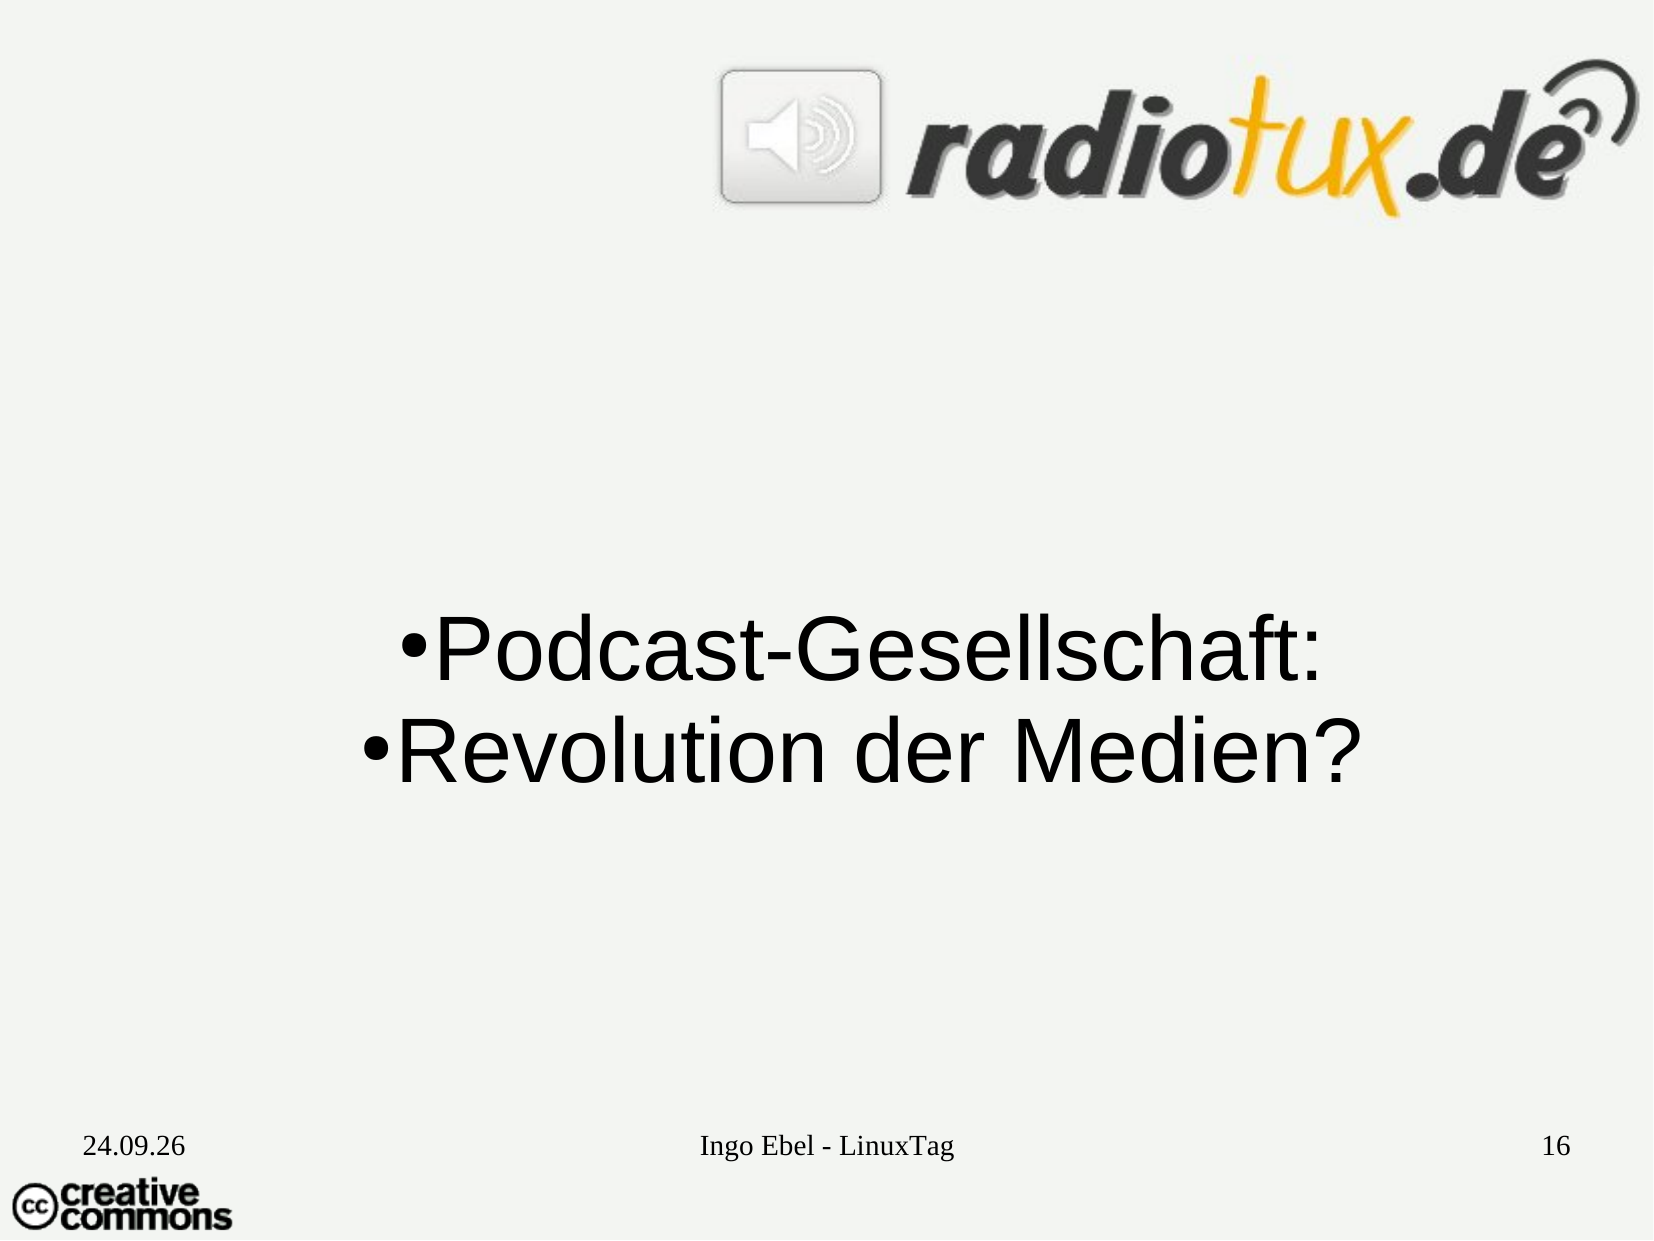

#
Podcast-Gesellschaft:
Revolution der Medien?
Ingo Ebel - LinuxTag
16